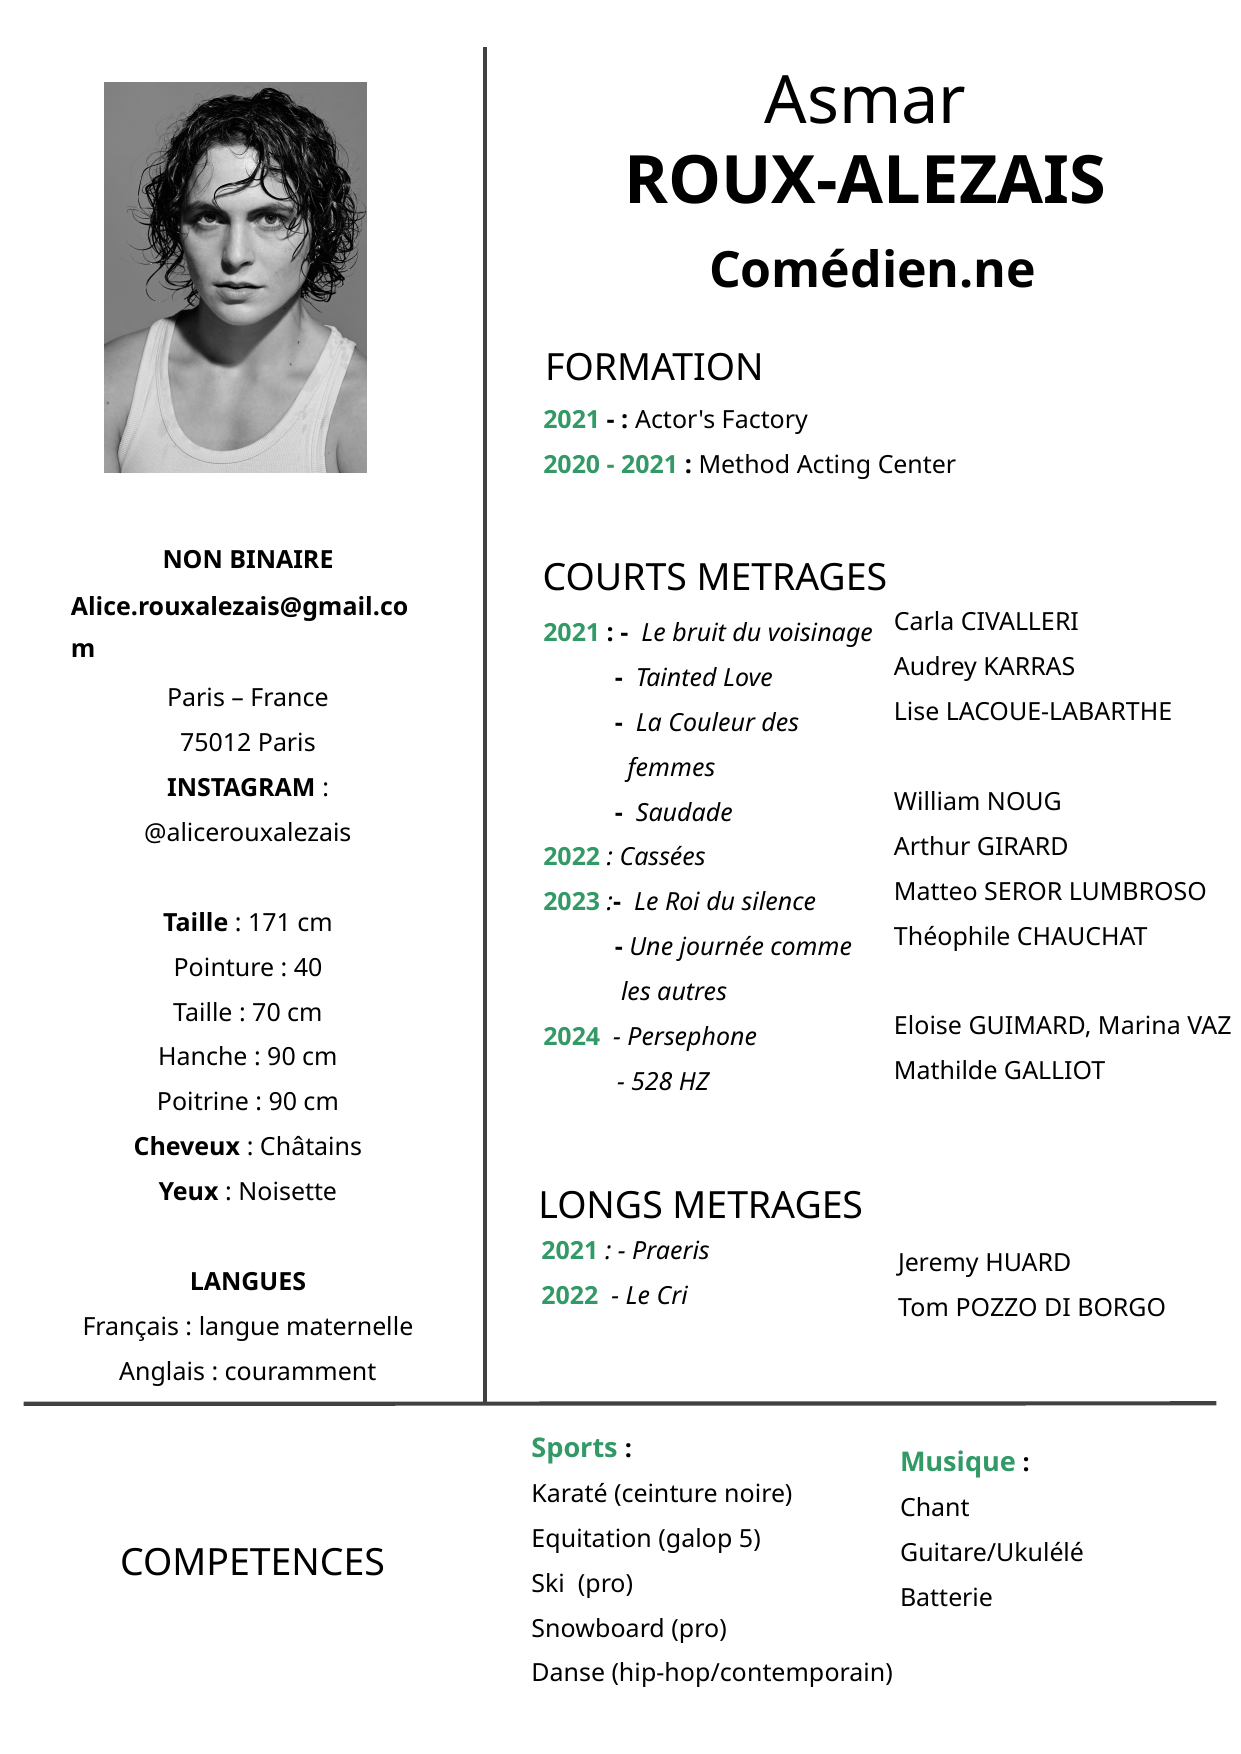

Asmar
ROUX-ALEZAIS
Comédien.ne
FORMATION
2021 - : Actor's Factory
2020 - 2021 : Method Acting Center
NON BINAIRE
Alice.rouxalezais@gmail.com
Paris – France
75012 Paris
INSTAGRAM :
@alicerouxalezais
Taille : 171 cm
Pointure : 40
Taille : 70 cm
Hanche : 90 cm
Poitrine : 90 cm
Cheveux : Châtains
Yeux : Noisette
LANGUES
Français : langue maternelle
Anglais : couramment
2021 : - Le bruit du voisinage
 - Tainted Love
 - La Couleur des
 femmes
 - Saudade
2022 : Cassées
2023 :- Le Roi du silence
 - Une journée comme les autres
2024  - Persephone
 	- 528 HZ
COURTS METRAGES
Carla CIVALLERI
Audrey KARRAS
Lise LACOUE-LABARTHE
William NOUG
Arthur GIRARD
Matteo SEROR LUMBROSO
Théophile CHAUCHAT
Eloise GUIMARD, Marina VAZ
Mathilde GALLIOT
LONGS METRAGES
2021 : - Praeris
2022  - Le Cri
Jeremy HUARD
Tom POZZO DI BORGO
Sports :
Karaté (ceinture noire)
Equitation (galop 5)
Ski (pro)
Snowboard (pro)
Danse (hip-hop/contemporain)
Musique :
Chant
Guitare/Ukulélé
Batterie
COMPETENCES